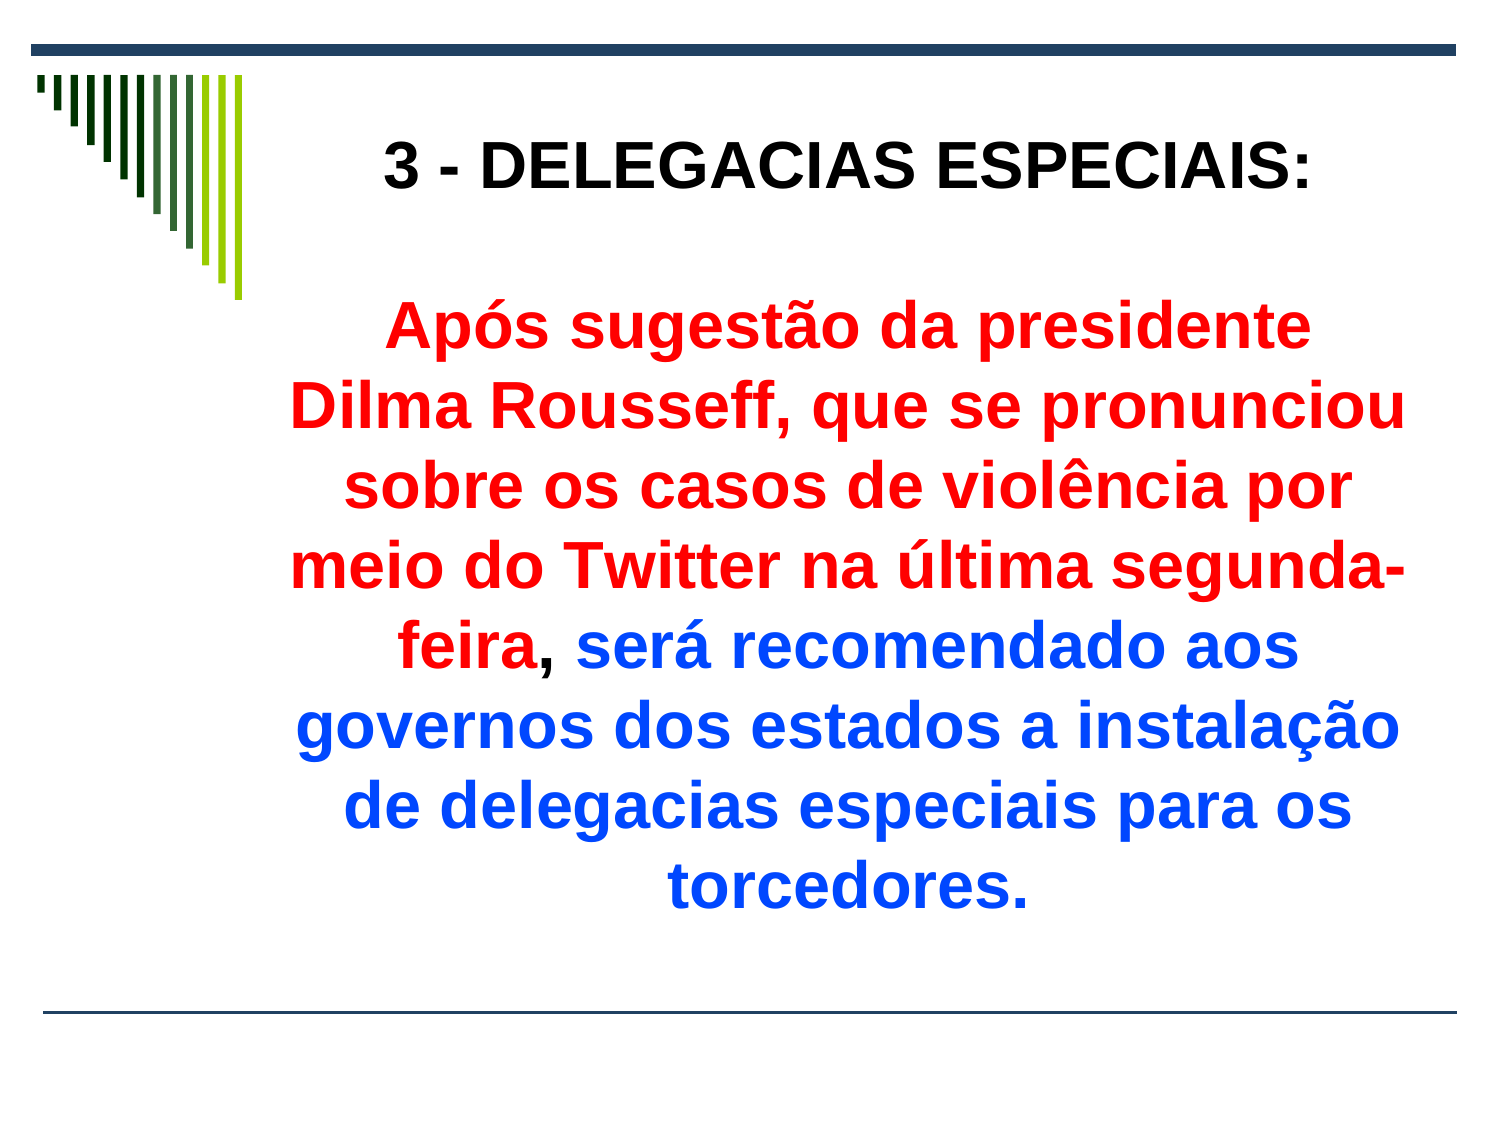

# 3 - DELEGACIAS ESPECIAIS: Após sugestão da presidente Dilma Rousseff, que se pronunciou sobre os casos de violência por meio do Twitter na última segunda-feira, será recomendado aos governos dos estados a instalação de delegacias especiais para os torcedores.